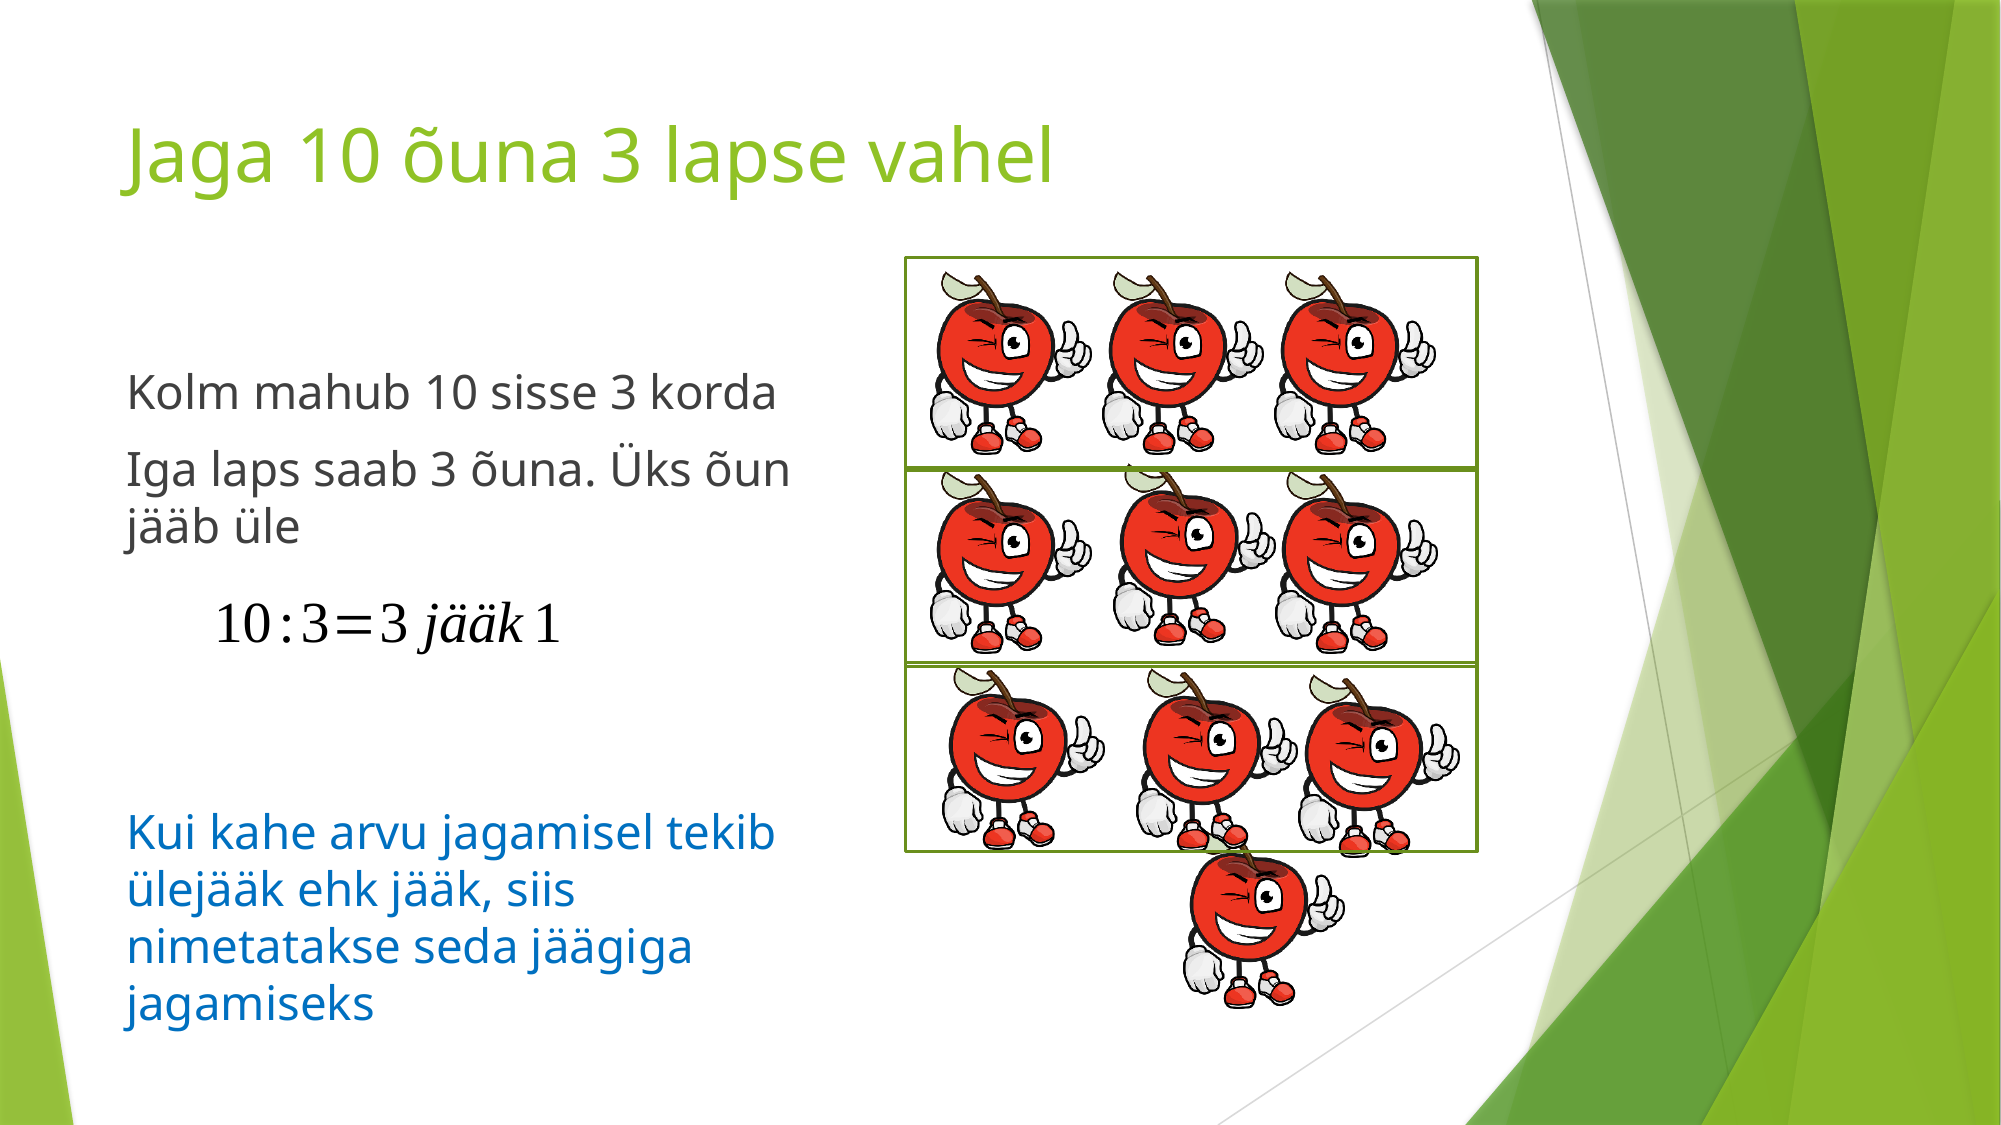

# Jaga 10 õuna 3 lapse vahel
Kolm mahub 10 sisse 3 korda
Iga laps saab 3 õuna. Üks õun jääb üle
Kui kahe arvu jagamisel tekib ülejääk ehk jääk, siis nimetatakse seda jäägiga jagamiseks